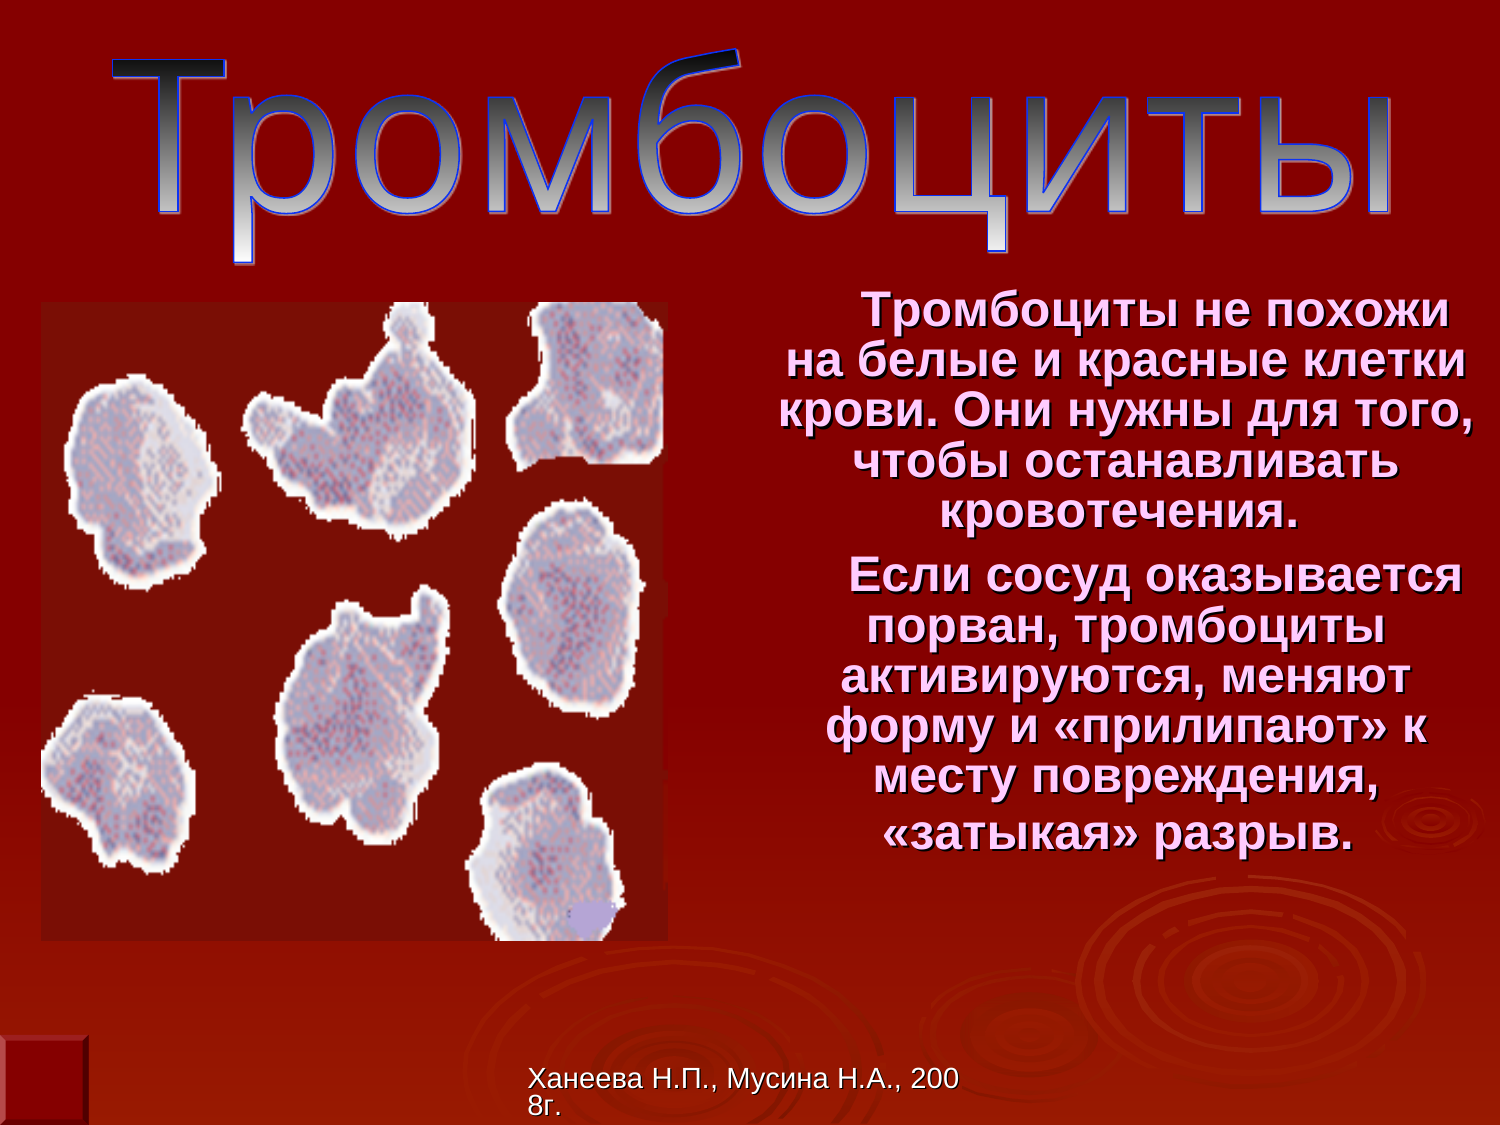

Тромбоциты
# Тромбоциты не похожи на белые и красные клетки крови. Они нужны для того, чтобы останавливать кровотечения.
Если сосуд оказывается порван, тромбоциты активируются, меняют форму и «прилипают» к месту повреждения, «затыкая» разрыв.
Ханеева Н.П., Мусина Н.А., 2008г.